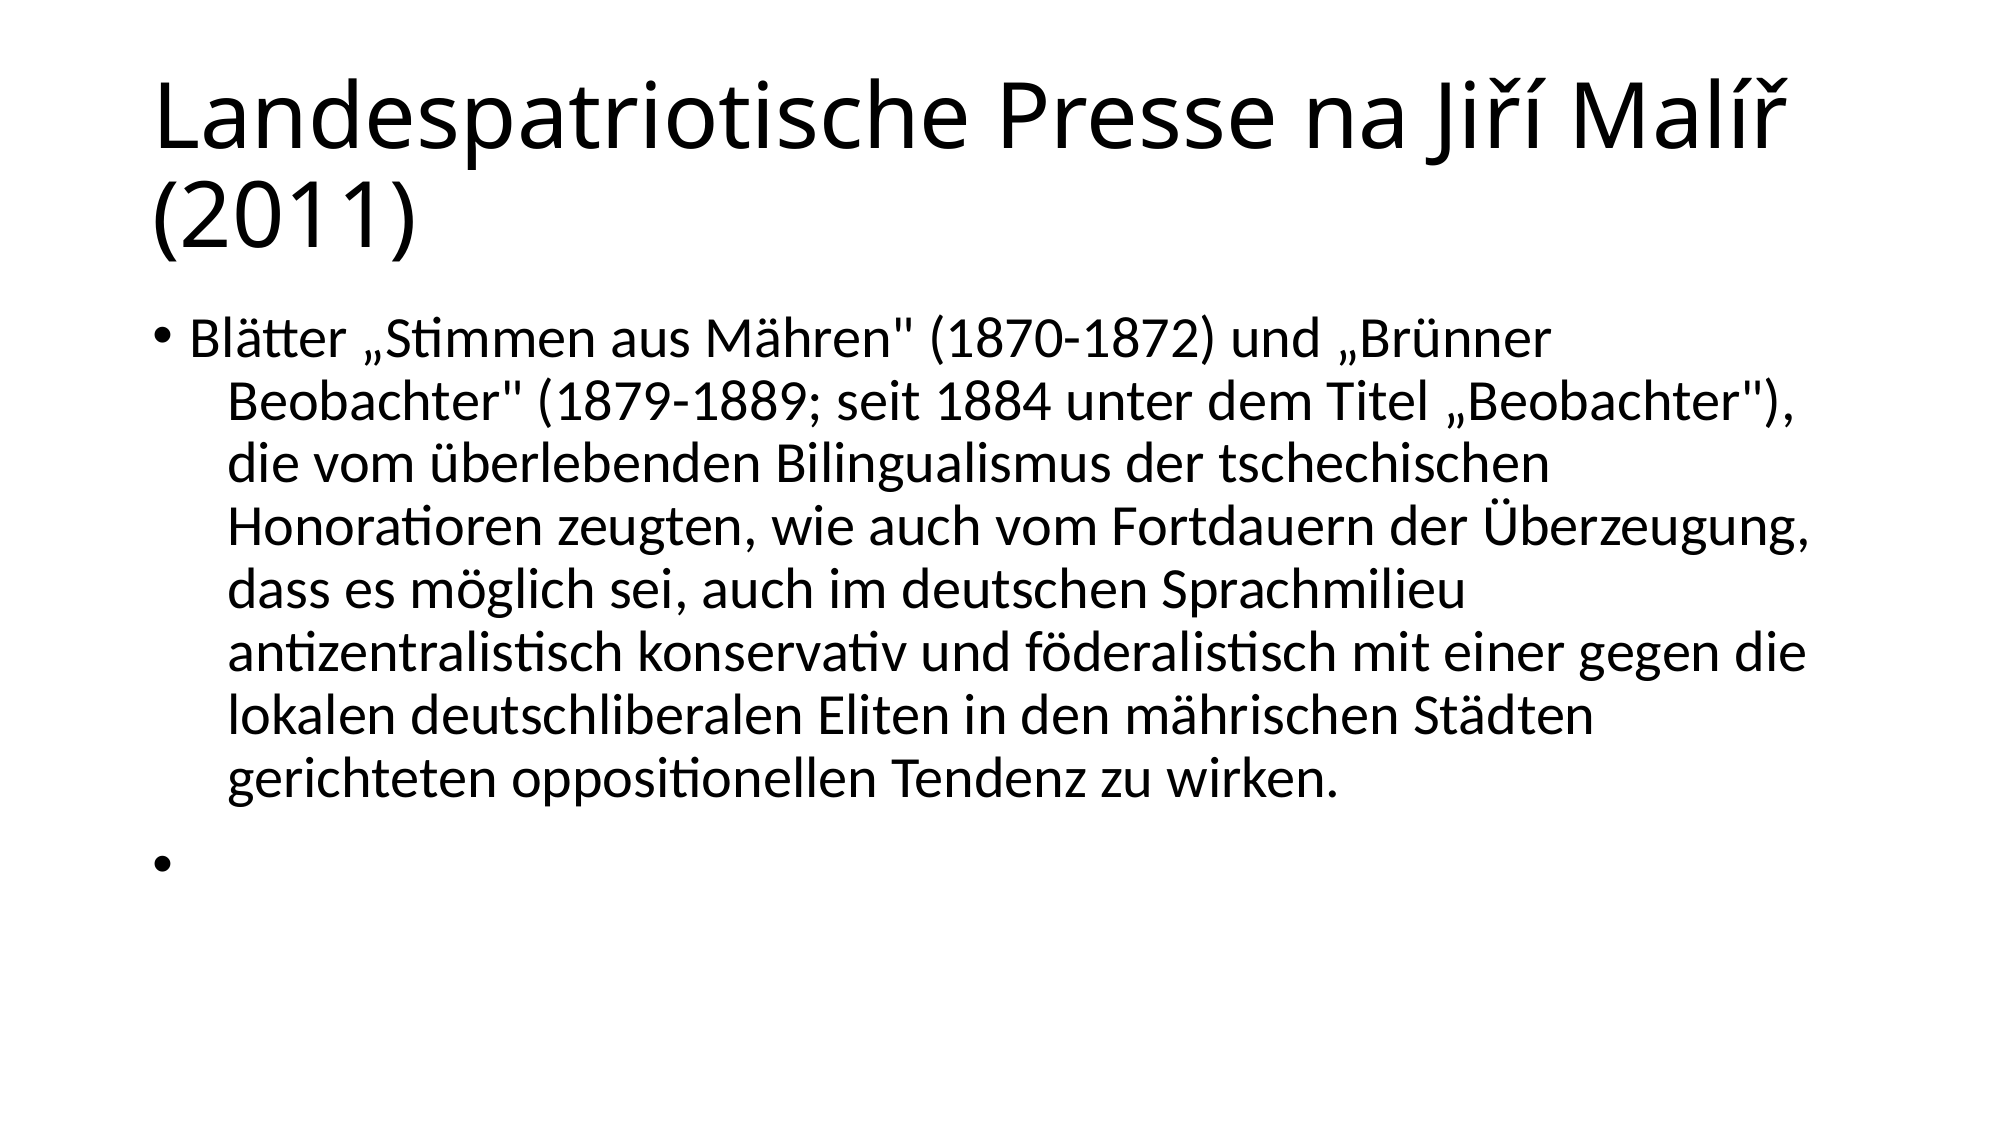

# Landespatriotische Presse na Jiří Malíř (2011)
Blätter „Stimmen aus Mähren" (1870-1872) und „Brünner Beobachter" (1879-1889; seit 1884 unter dem Titel „Beobachter"), die vom überlebenden Bilingualismus der tschechischen Honoratioren zeugten, wie auch vom Fortdauern der Überzeugung, dass es möglich sei, auch im deutschen Sprachmilieu antizentralistisch konservativ und föderalistisch mit einer gegen die lokalen deutschliberalen Eliten in den mährischen Städten gerichteten oppositionellen Tendenz zu wirken.